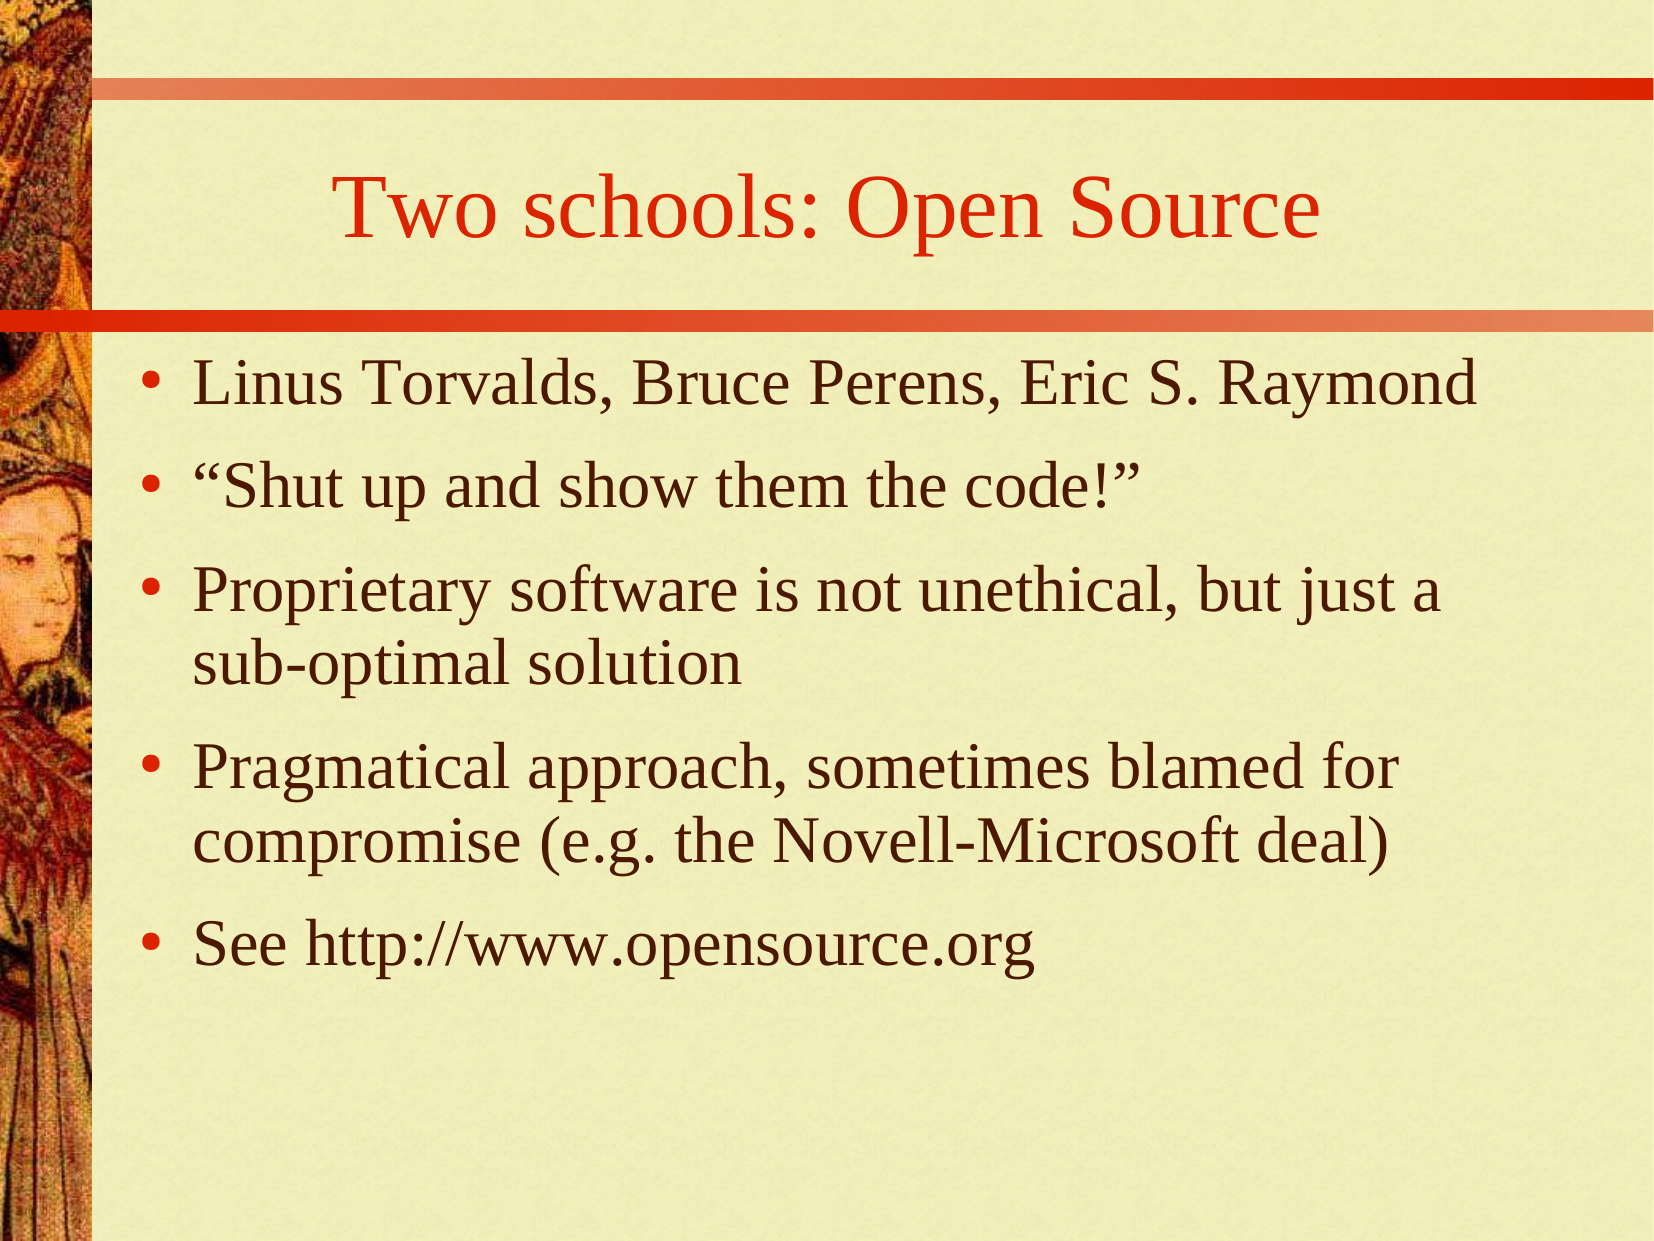

# Two schools: Open Source
Linus Torvalds, Bruce Perens, Eric S. Raymond
“Shut up and show them the code!”
Proprietary software is not unethical, but just a sub-optimal solution
Pragmatical approach, sometimes blamed for compromise (e.g. the Novell-Microsoft deal)
See http://www.opensource.org